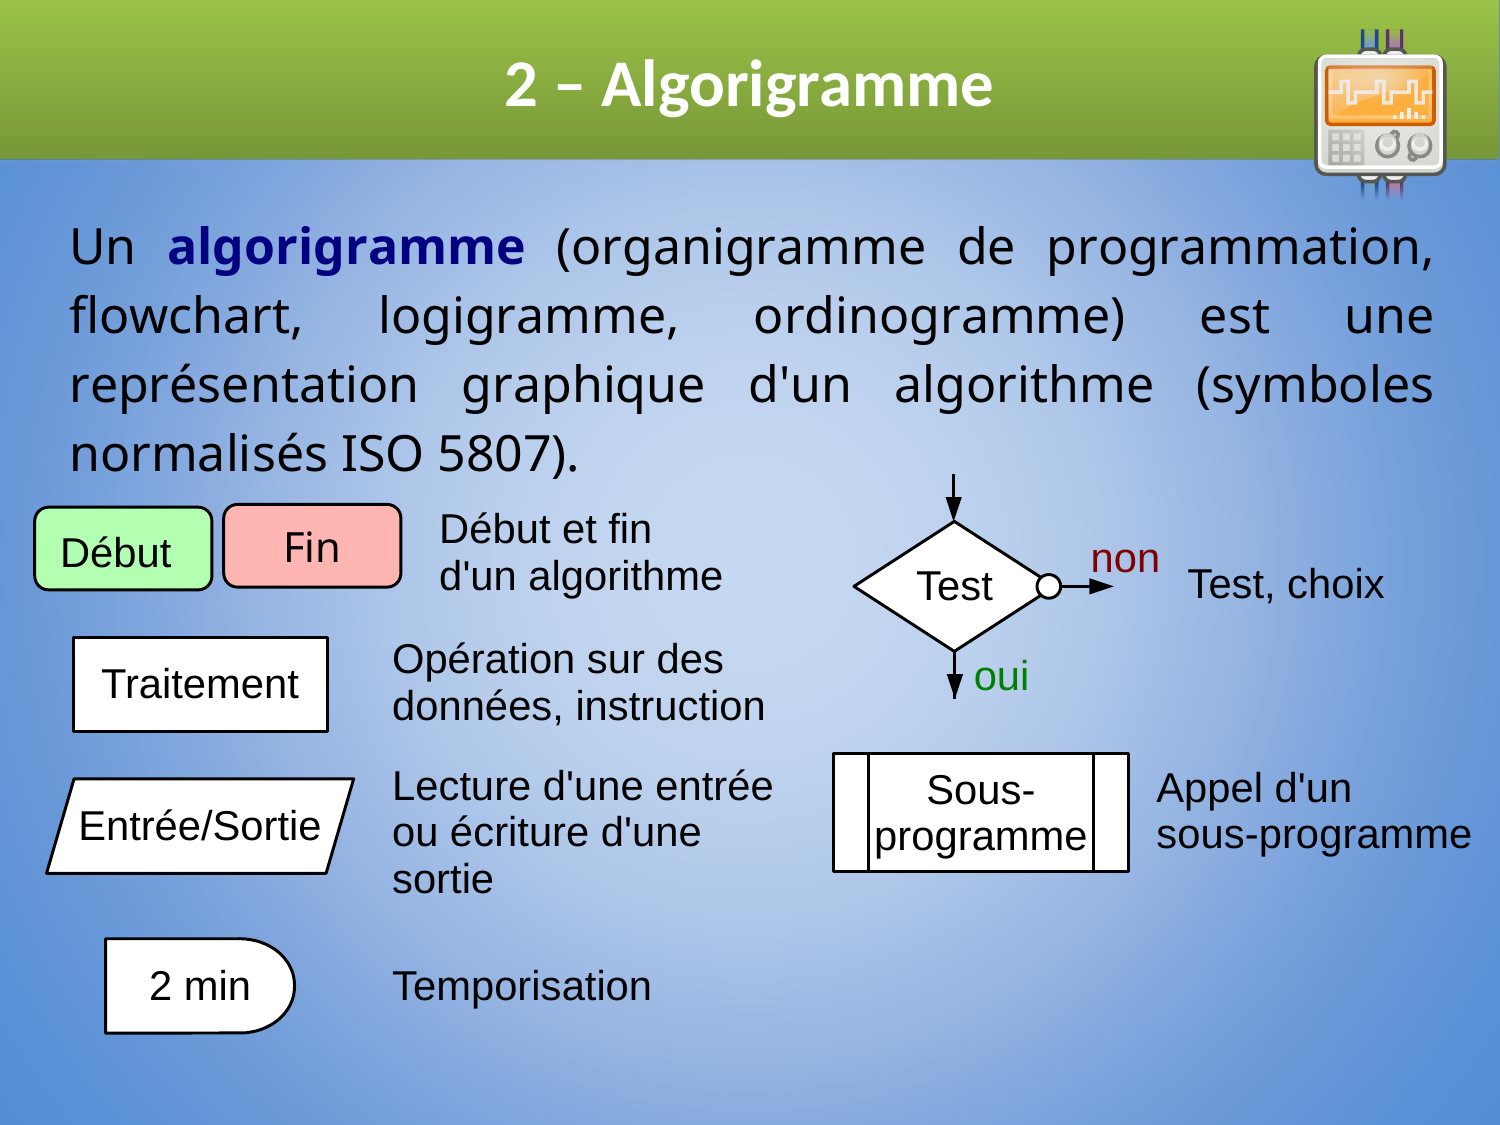

2 – Algorigramme
Un algorigramme (organigramme de programmation, flowchart, logigramme, ordinogramme) est une représentation graphique d'un algorithme (symboles normalisés ISO 5807).
Début et fin
d'un algorithme
Fin
Début
Test
non
Test, choix
Opération sur des
données, instruction
Traitement
oui
Sous-
programme
Lecture d'une entrée
ou écriture d'une
sortie
Appel d'un
sous-programme
Entrée/Sortie
2 min
Temporisation